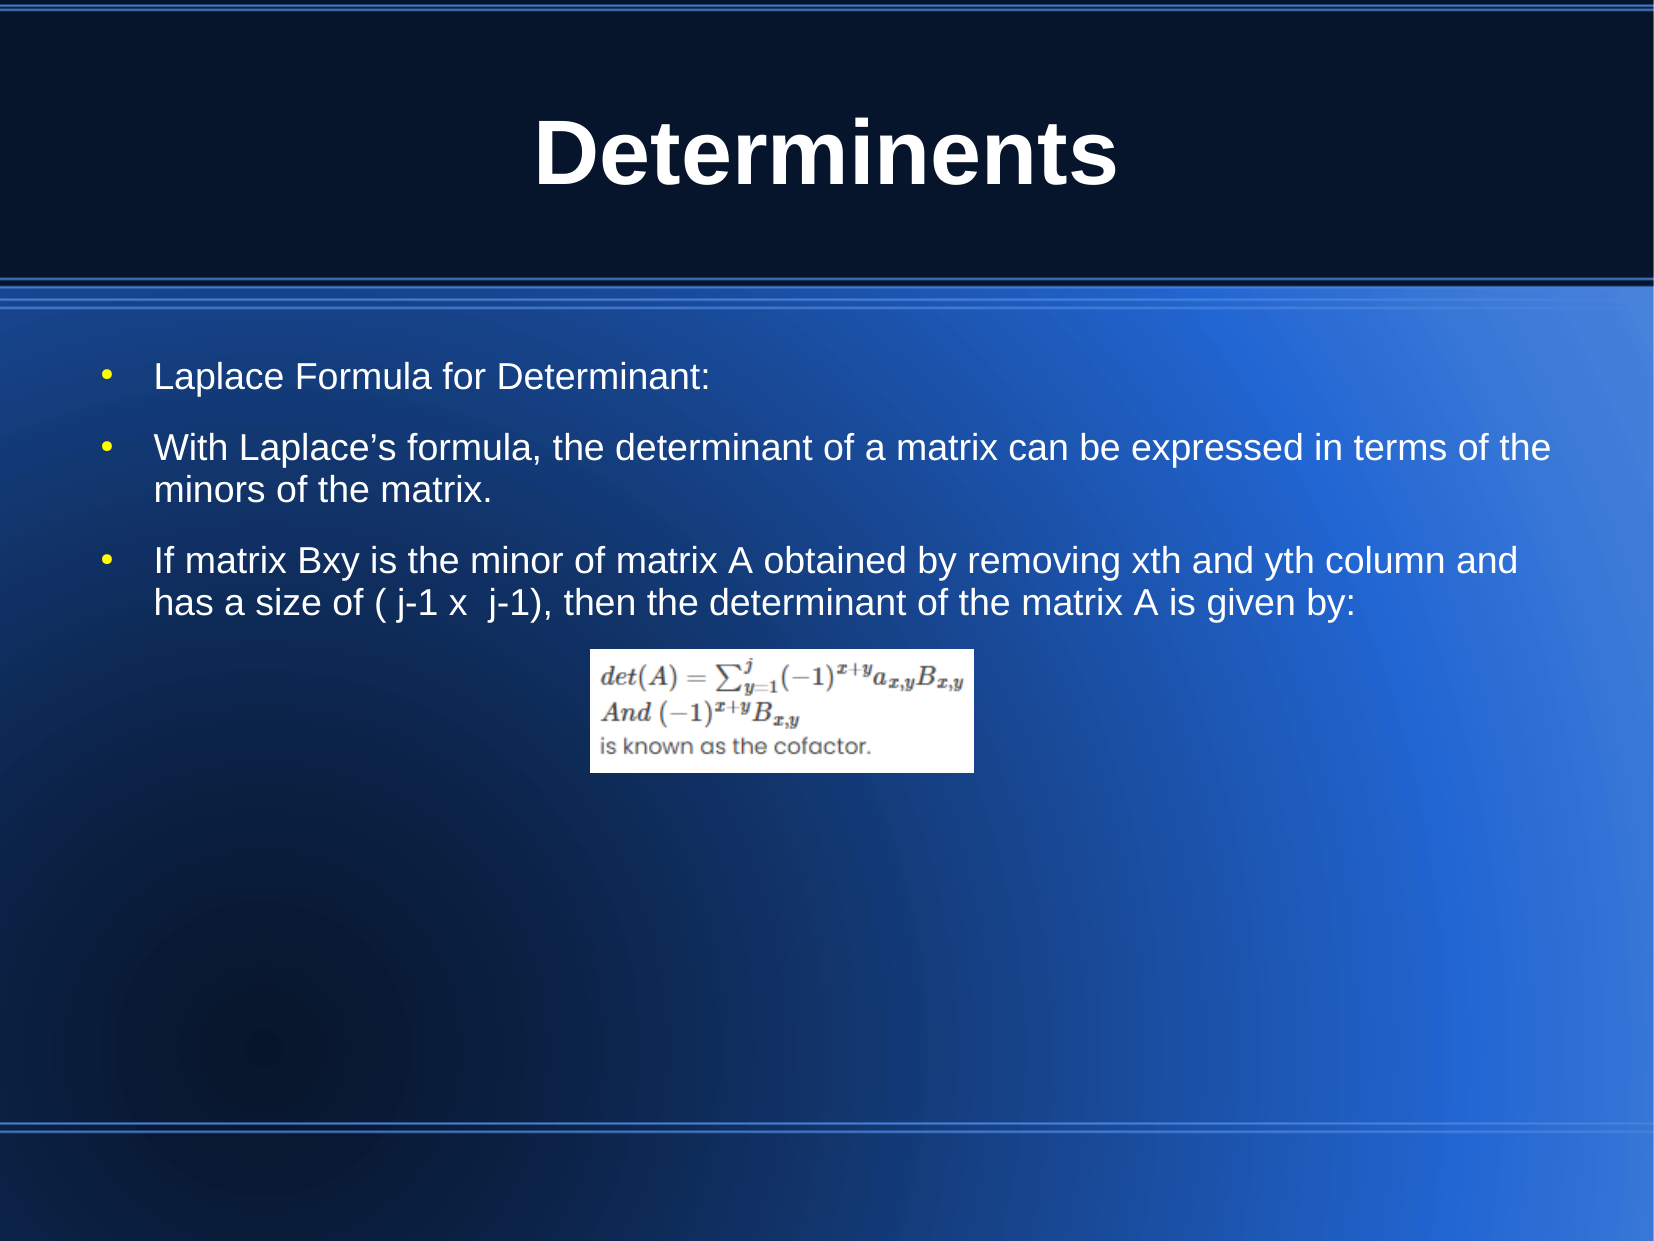

# Determinents
Laplace Formula for Determinant:
With Laplace’s formula, the determinant of a matrix can be expressed in terms of the minors of the matrix.
If matrix Bxy is the minor of matrix A obtained by removing xth and yth column and has a size of ( j-1 x j-1), then the determinant of the matrix A is given by: